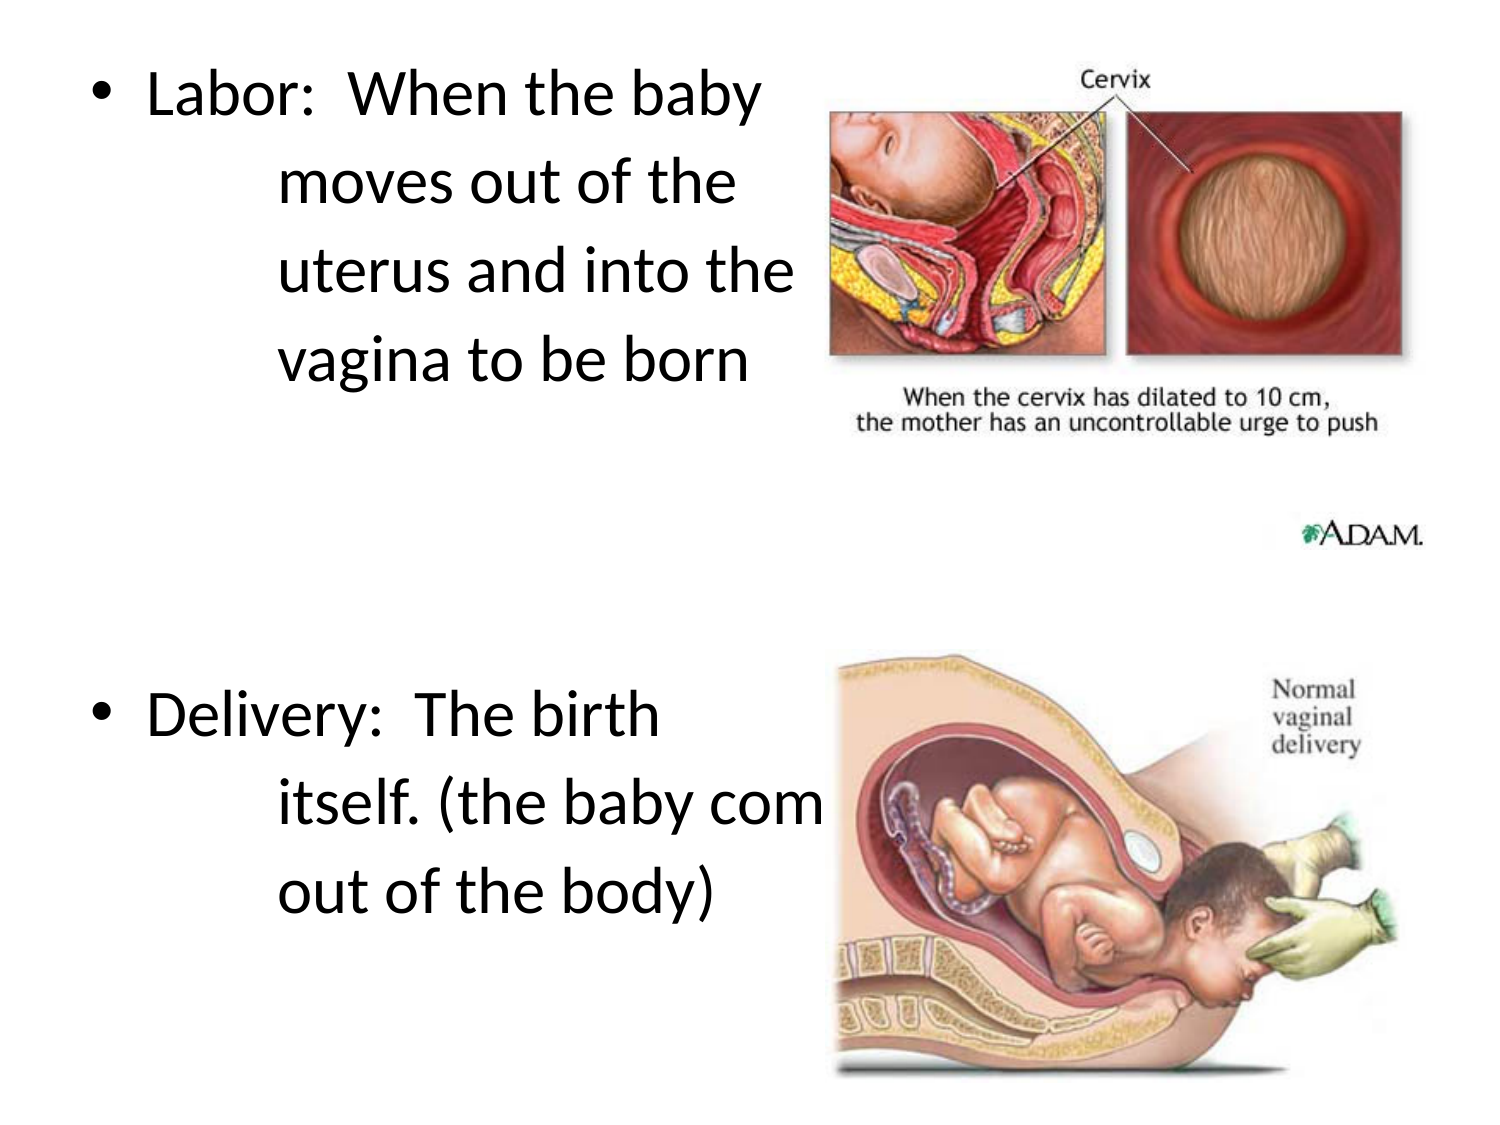

#
Labor: When the baby
	moves out of the
	uterus and into the
	vagina to be born
Delivery: The birth
	itself. (the baby comes
	out of the body)